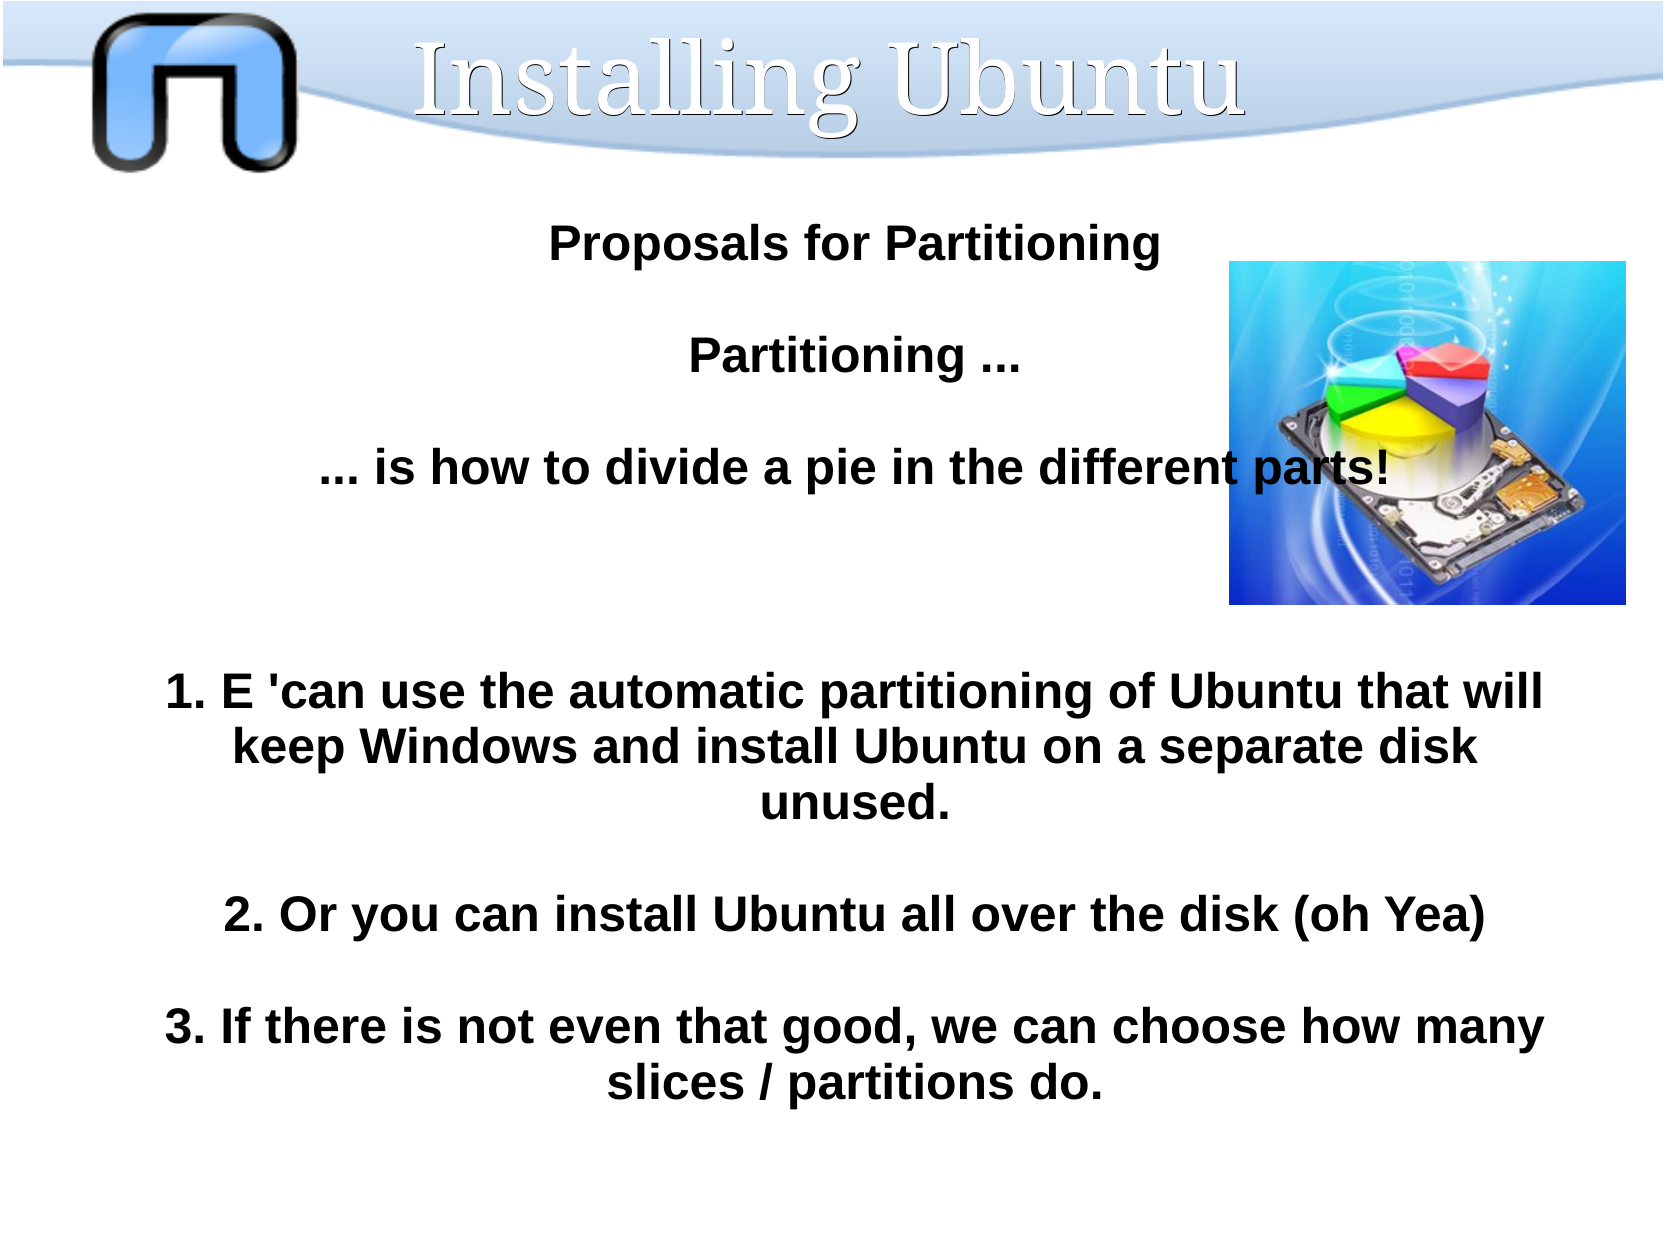

Installing Ubuntu
# Proposals for Partitioning
Partitioning ...
... is how to divide a pie in the different parts!
1. E 'can use the automatic partitioning of Ubuntu that will keep Windows and install Ubuntu on a separate disk unused.
2. Or you can install Ubuntu all over the disk (oh Yea)
3. If there is not even that good, we can choose how many slices / partitions do.